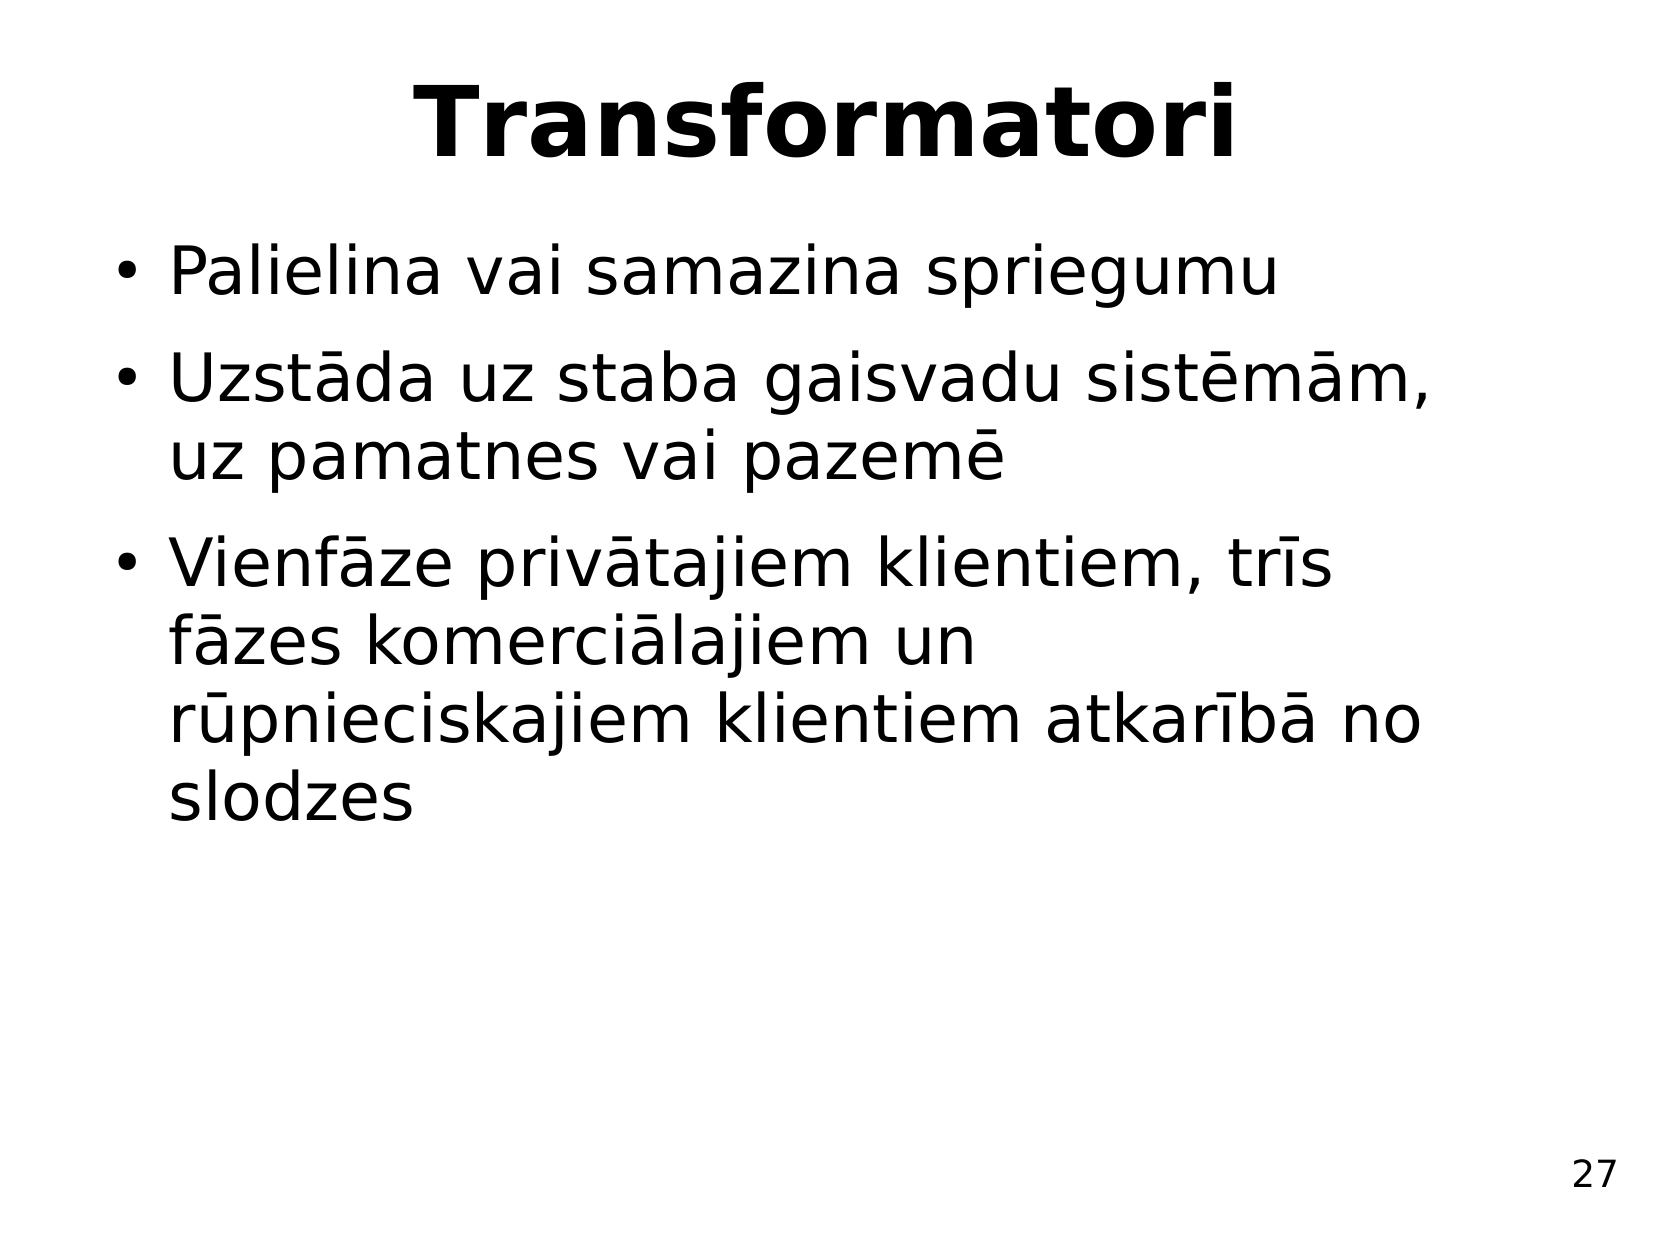

Тransformatori
# Palielina vai samazina spriegumu
Uzstāda uz staba gaisvadu sistēmām, uz pamatnes vai pazemē
Vienfāze privātajiem klientiem, trīs fāzes komerciālajiem un rūpnieciskajiem klientiem atkarībā no slodzes